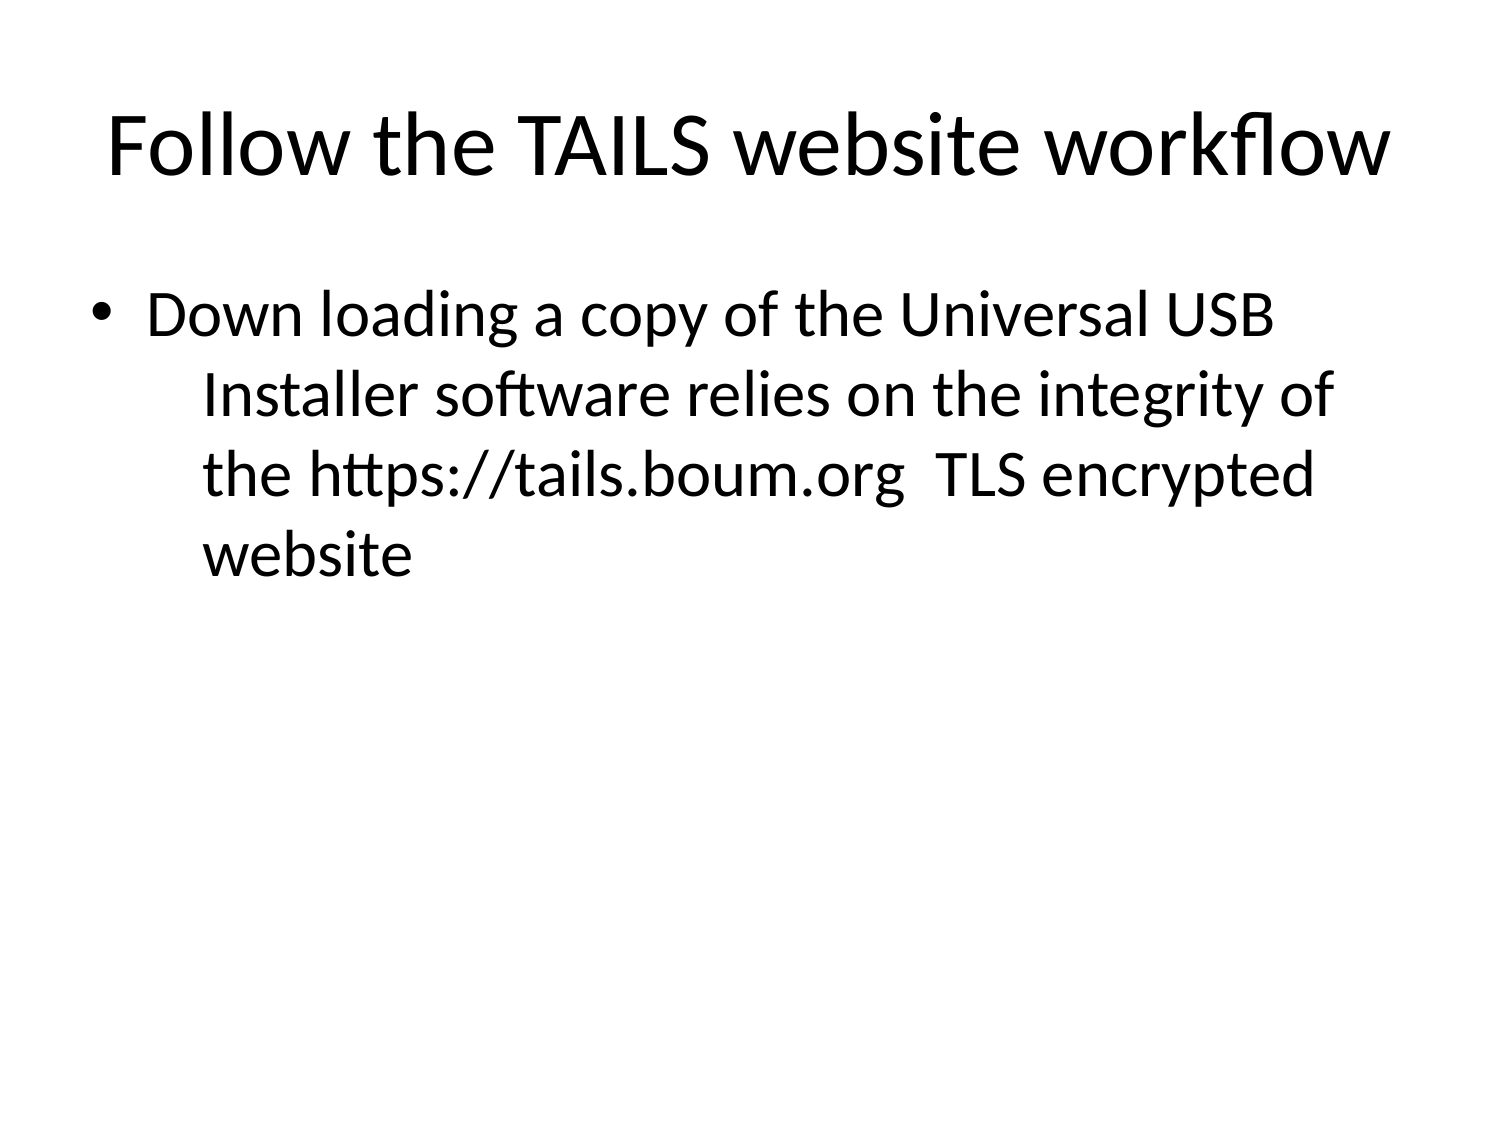

# Follow the TAILS website workflow
Down loading a copy of the Universal USB Installer software relies on the integrity of the https://tails.boum.org TLS encrypted website